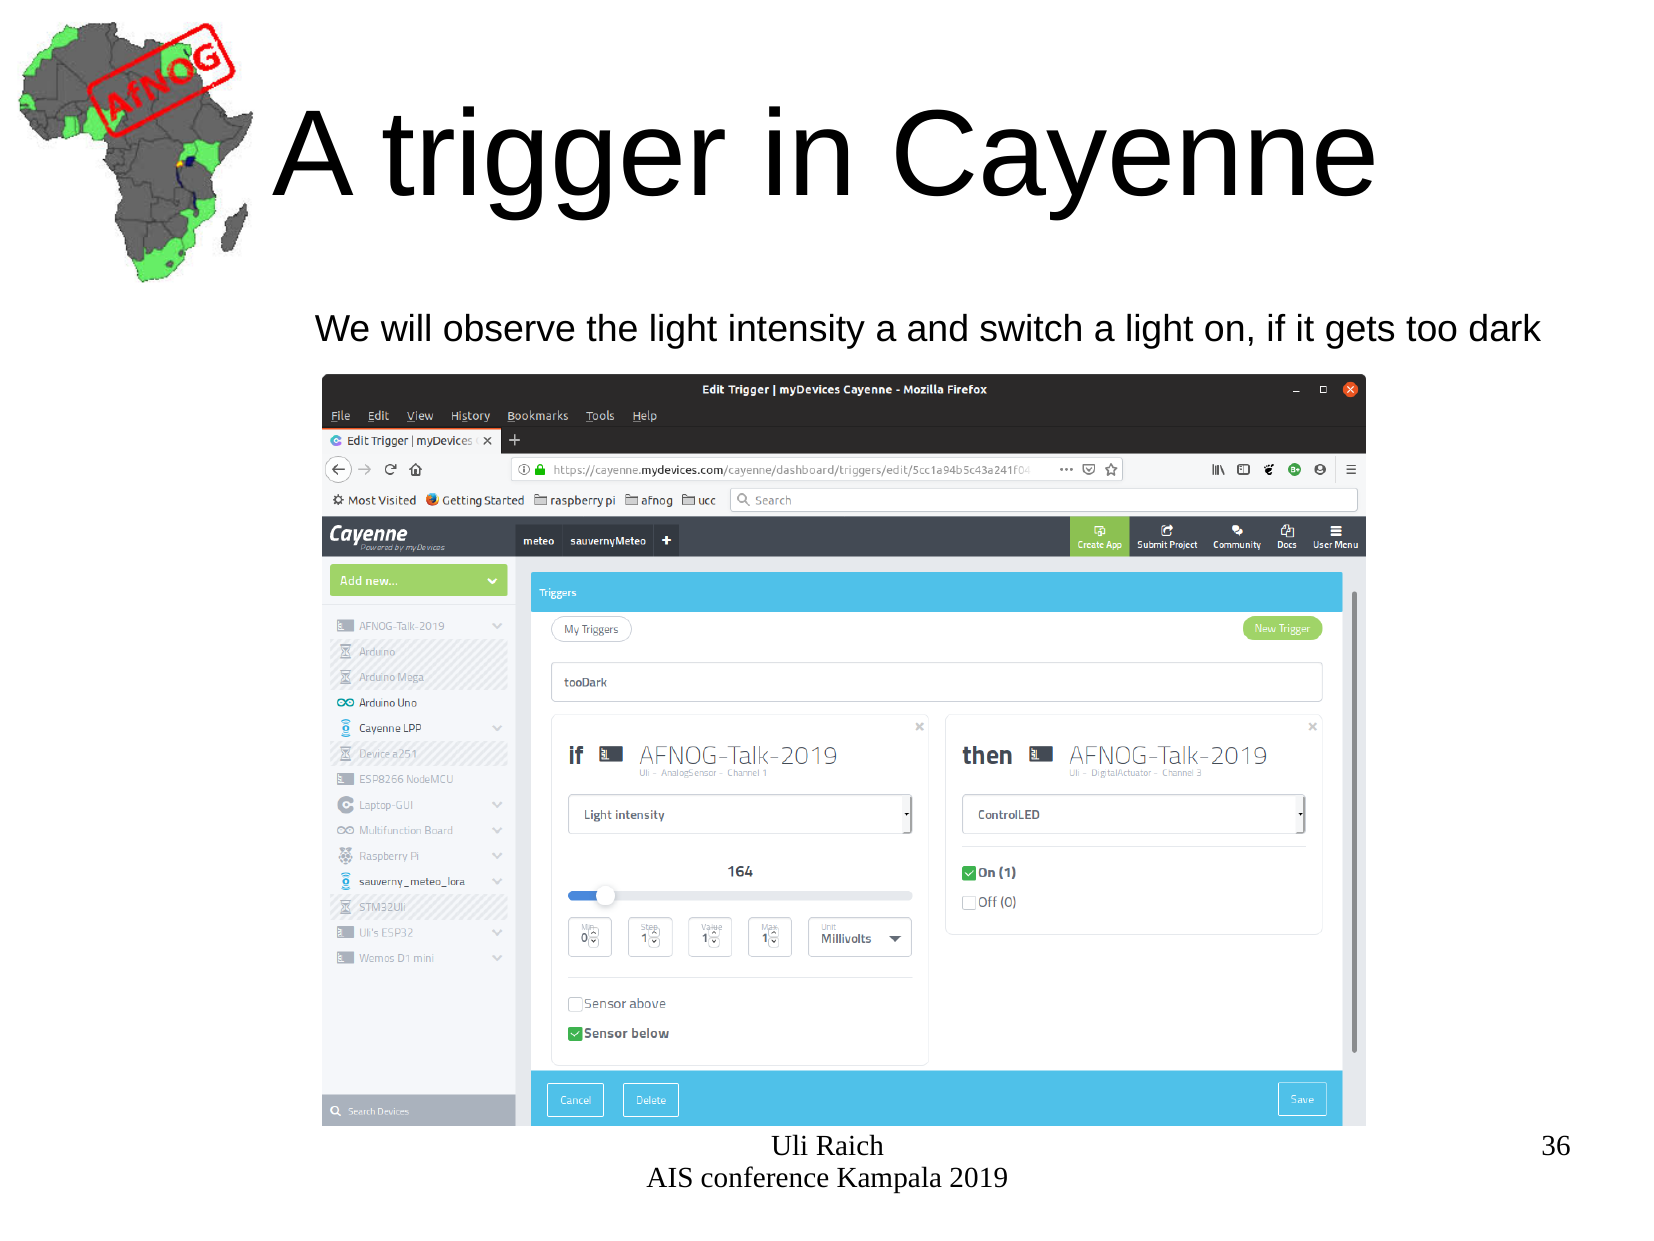

# A trigger in Cayenne
We will observe the light intensity a and switch a light on, if it gets too dark
Uli Raich AIS conference Kampala 2019
36